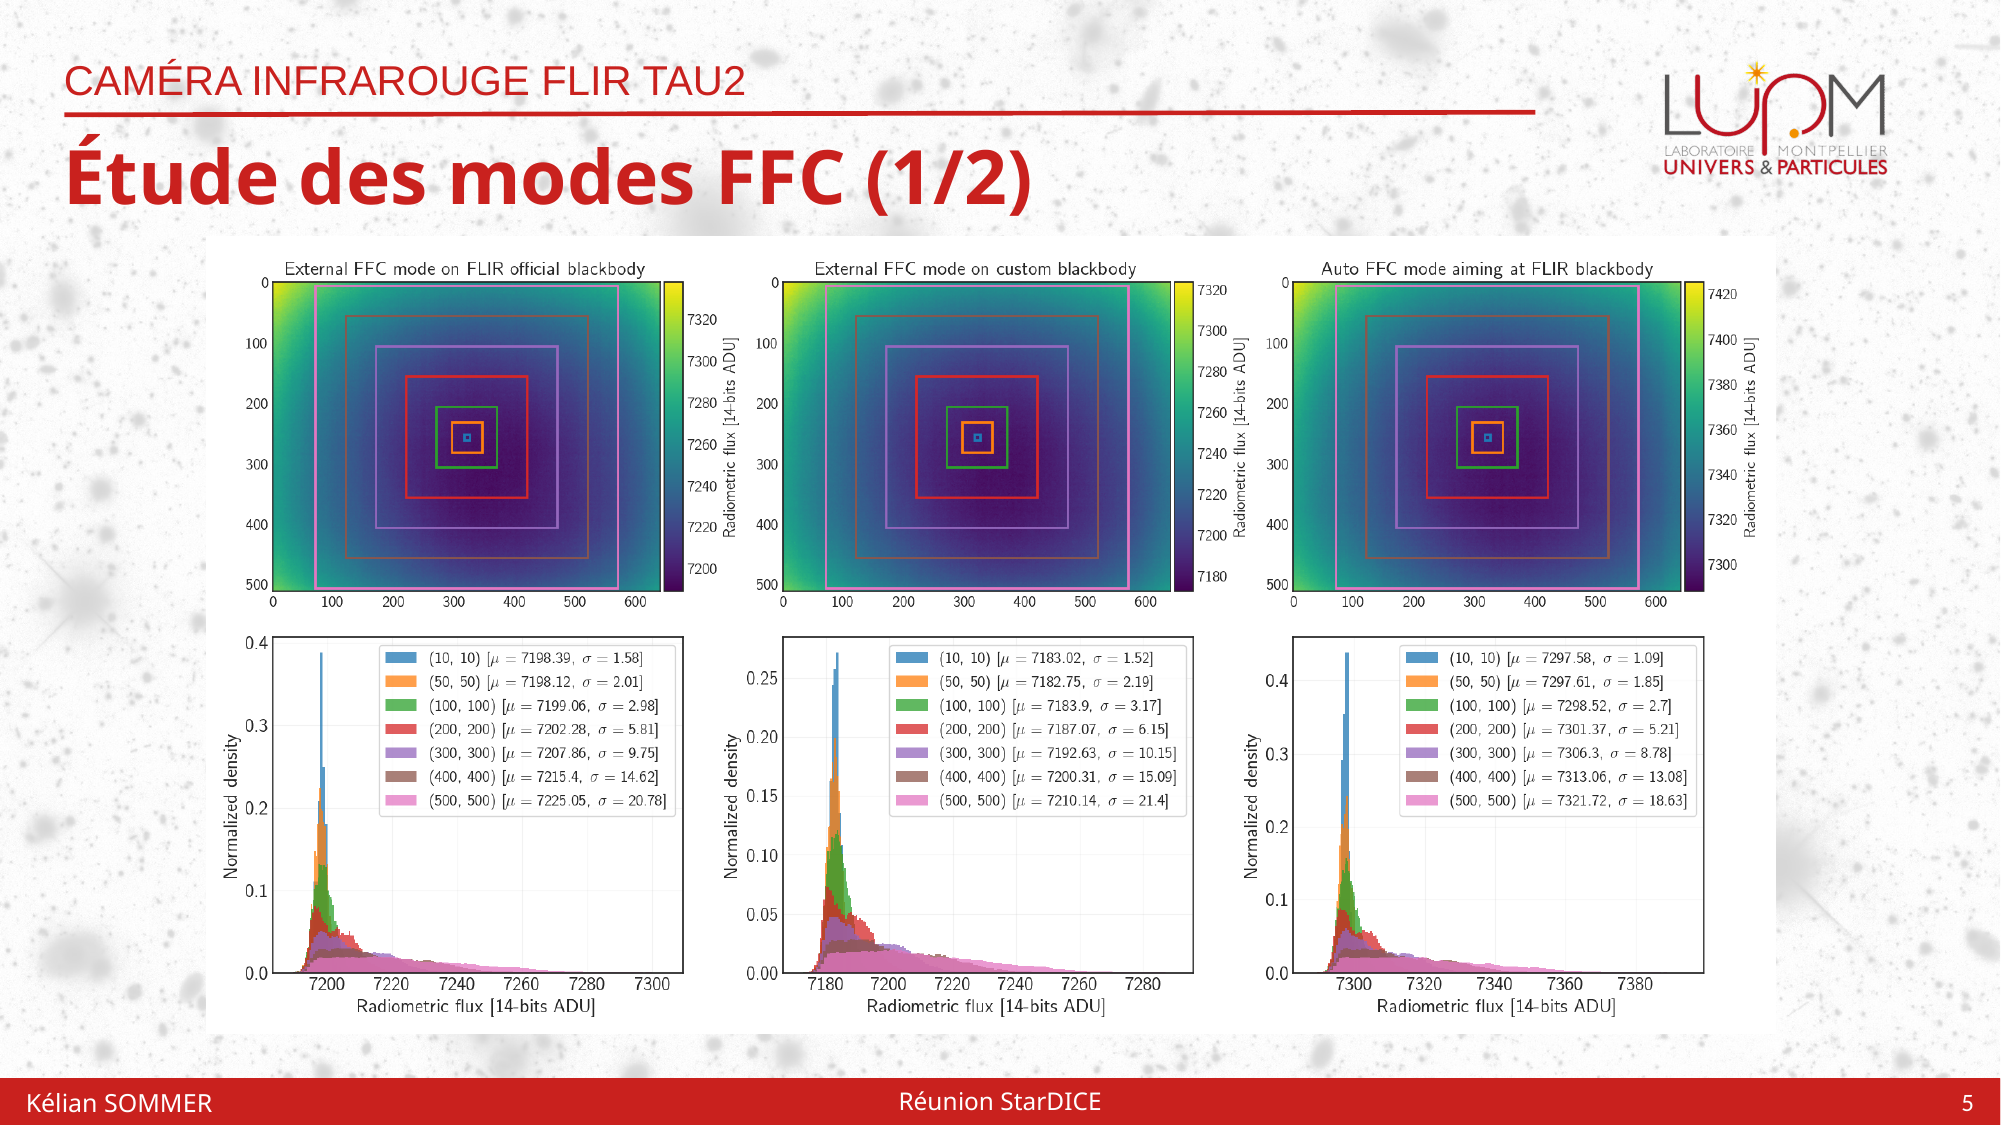

CAMÉRA INFRAROUGE FLIR TAU2
# Étude des modes FFC (1/2)
5
Réunion StarDICE
Kélian SOMMER